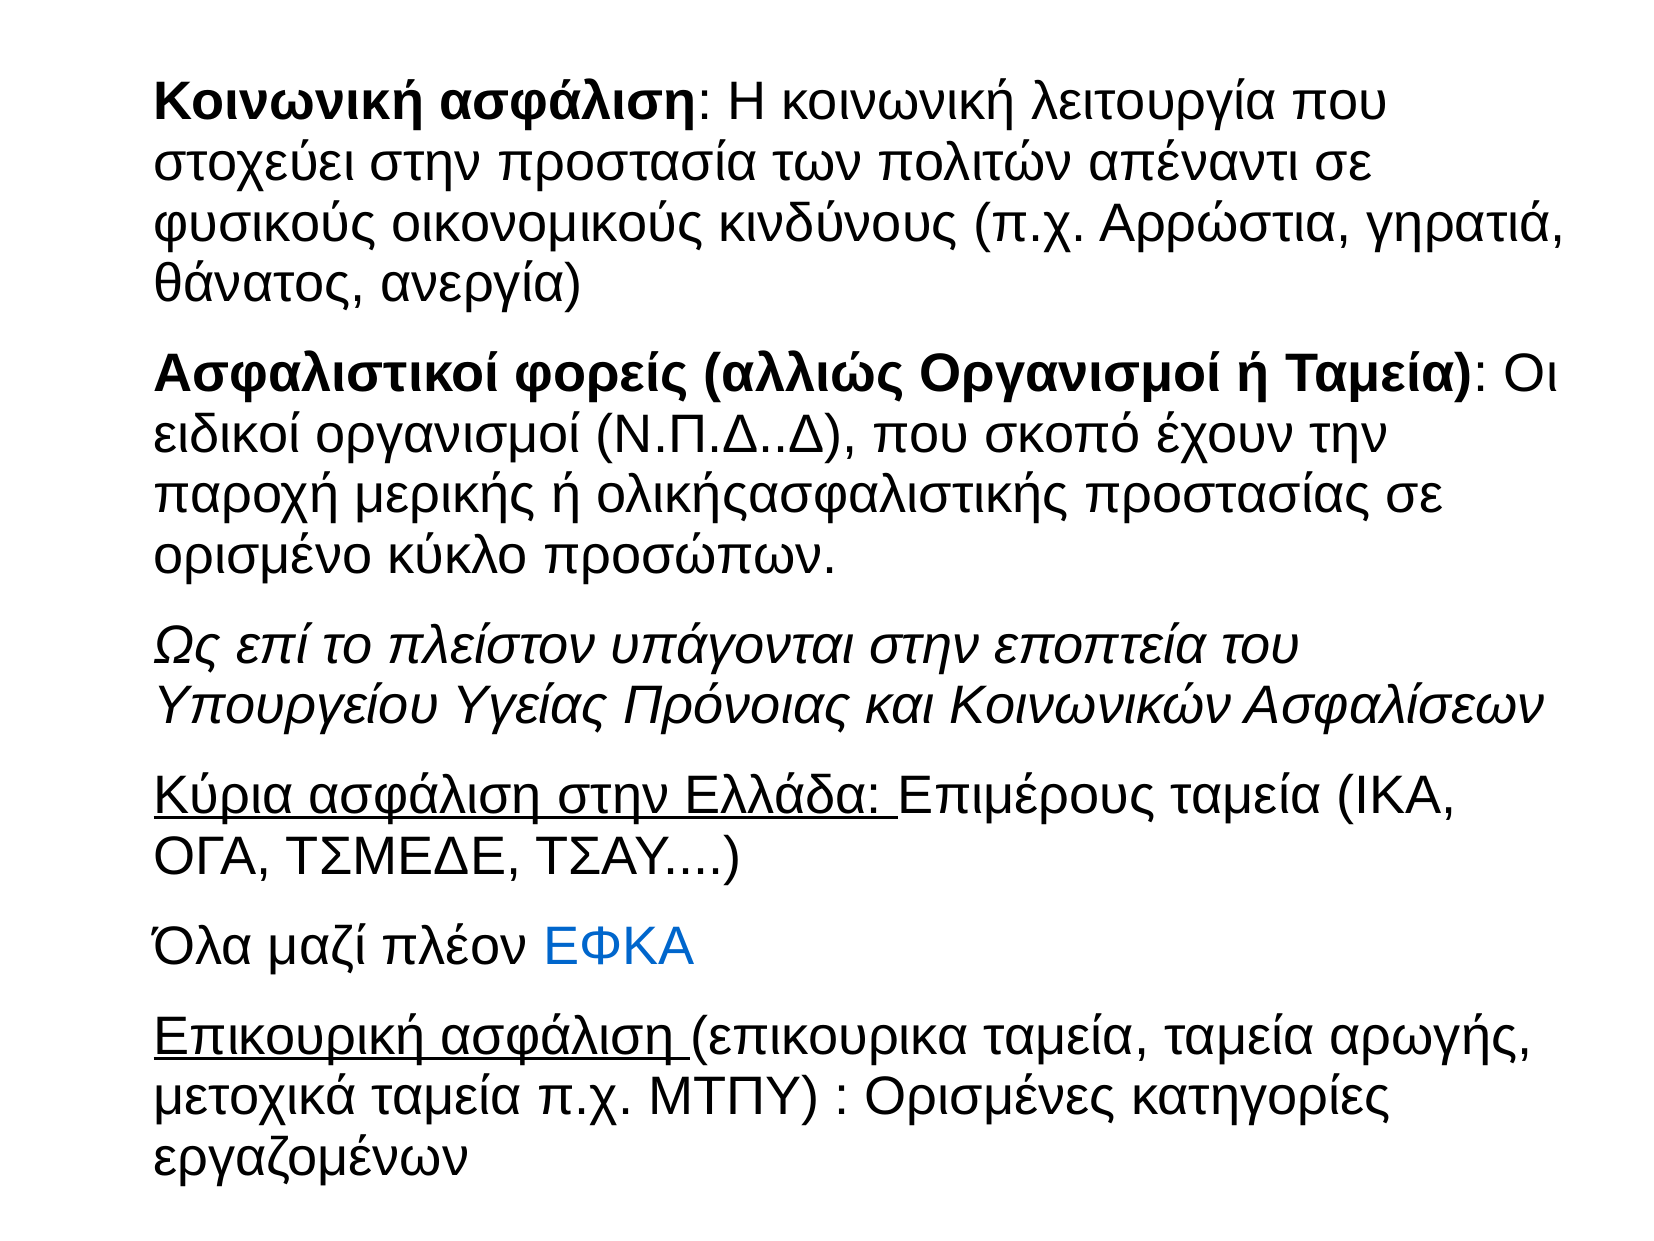

# Κοινωνική ασφάλιση: Η κοινωνική λειτουργία που στοχεύει στην προστασία των πολιτών απέναντι σε φυσικούς οικονομικούς κινδύνους (π.χ. Αρρώστια, γηρατιά, θάνατος, ανεργία)
Ασφαλιστικοί φορείς (αλλιώς Οργανισμοί ή Ταμεία): Οι ειδικοί οργανισμοί (Ν.Π.Δ..Δ), που σκοπό έχουν την παροχή μερικής ή ολικήςασφαλιστικής προστασίας σε ορισμένο κύκλο προσώπων.
Ως επί το πλείστον υπάγονται στην εποπτεία του Υπουργείου Υγείας Πρόνοιας και Κοινωνικών Ασφαλίσεων
Κύρια ασφάλιση στην Ελλάδα: Eπιμέρους ταμεία (ΙΚΑ, ΟΓΑ, ΤΣΜΕΔΕ, ΤΣΑΥ....)
Όλα μαζί πλέον ΕΦΚΑ
Επικουρική ασφάλιση (επικουρικα ταμεία, ταμεία αρωγής, μετοχικά ταμεία π.χ. ΜΤΠΥ) : Ορισμένες κατηγορίες εργαζομένων